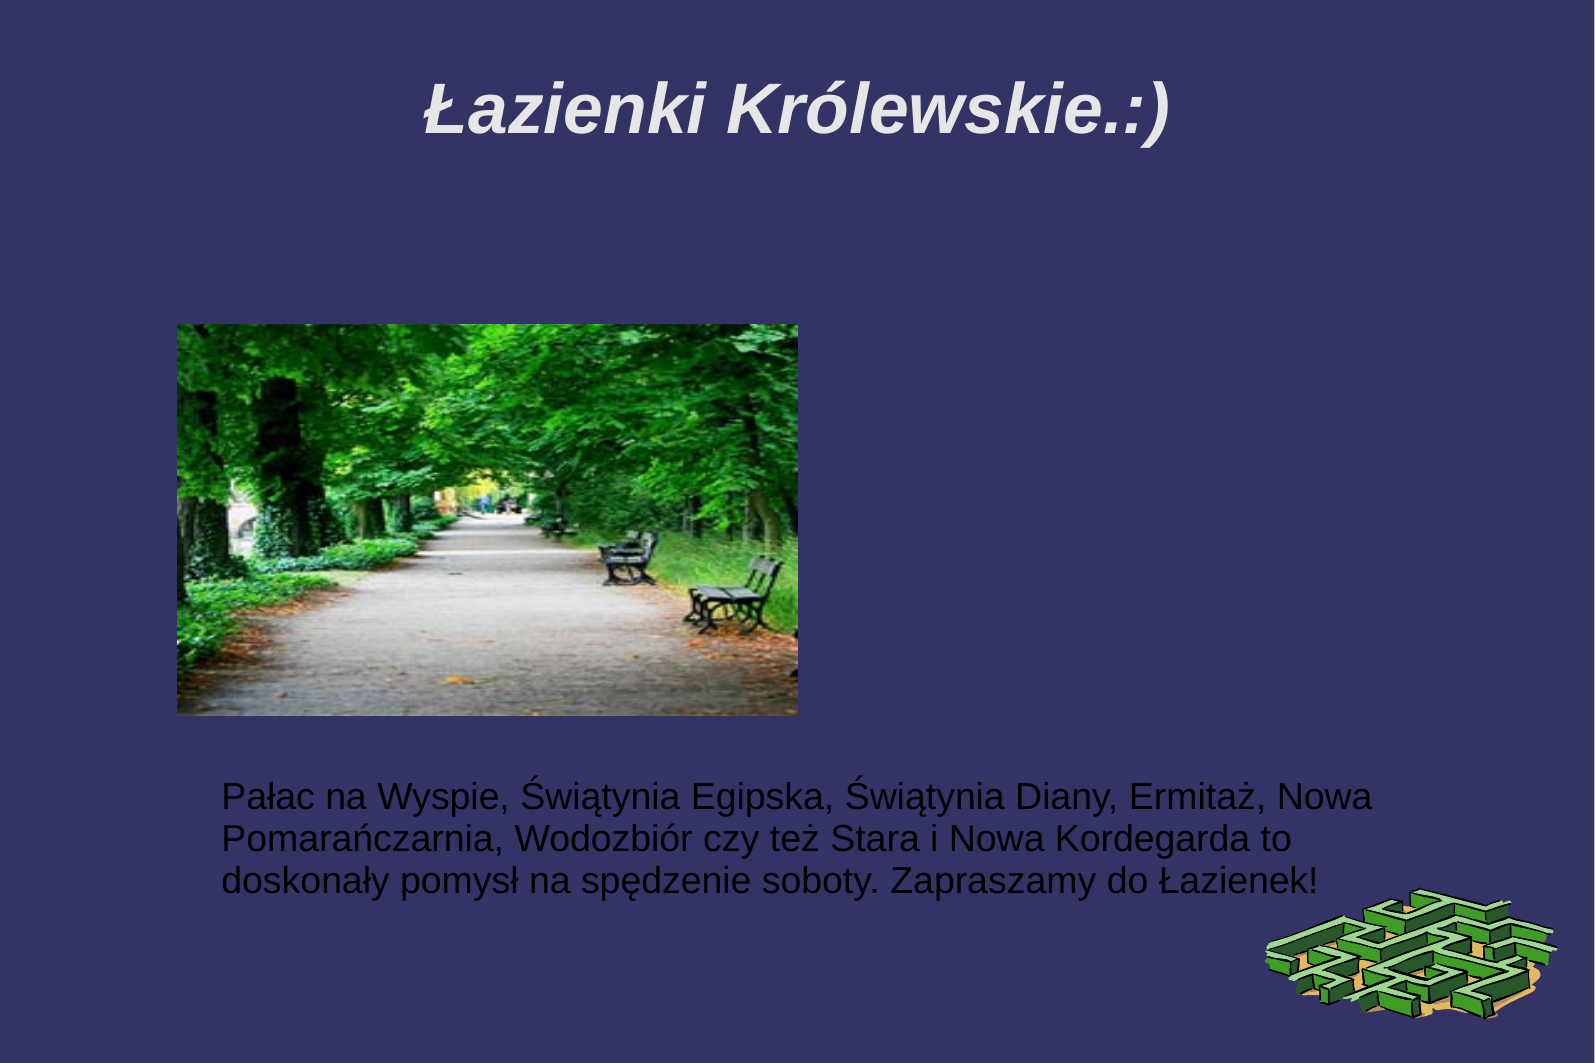

# Łazienki Królewskie.:)
Pałac na Wyspie, Świątynia Egipska, Świątynia Diany, Ermitaż, Nowa Pomarańczarnia, Wodozbiór czy też Stara i Nowa Kordegarda to doskonały pomysł na spędzenie soboty. Zapraszamy do Łazienek!